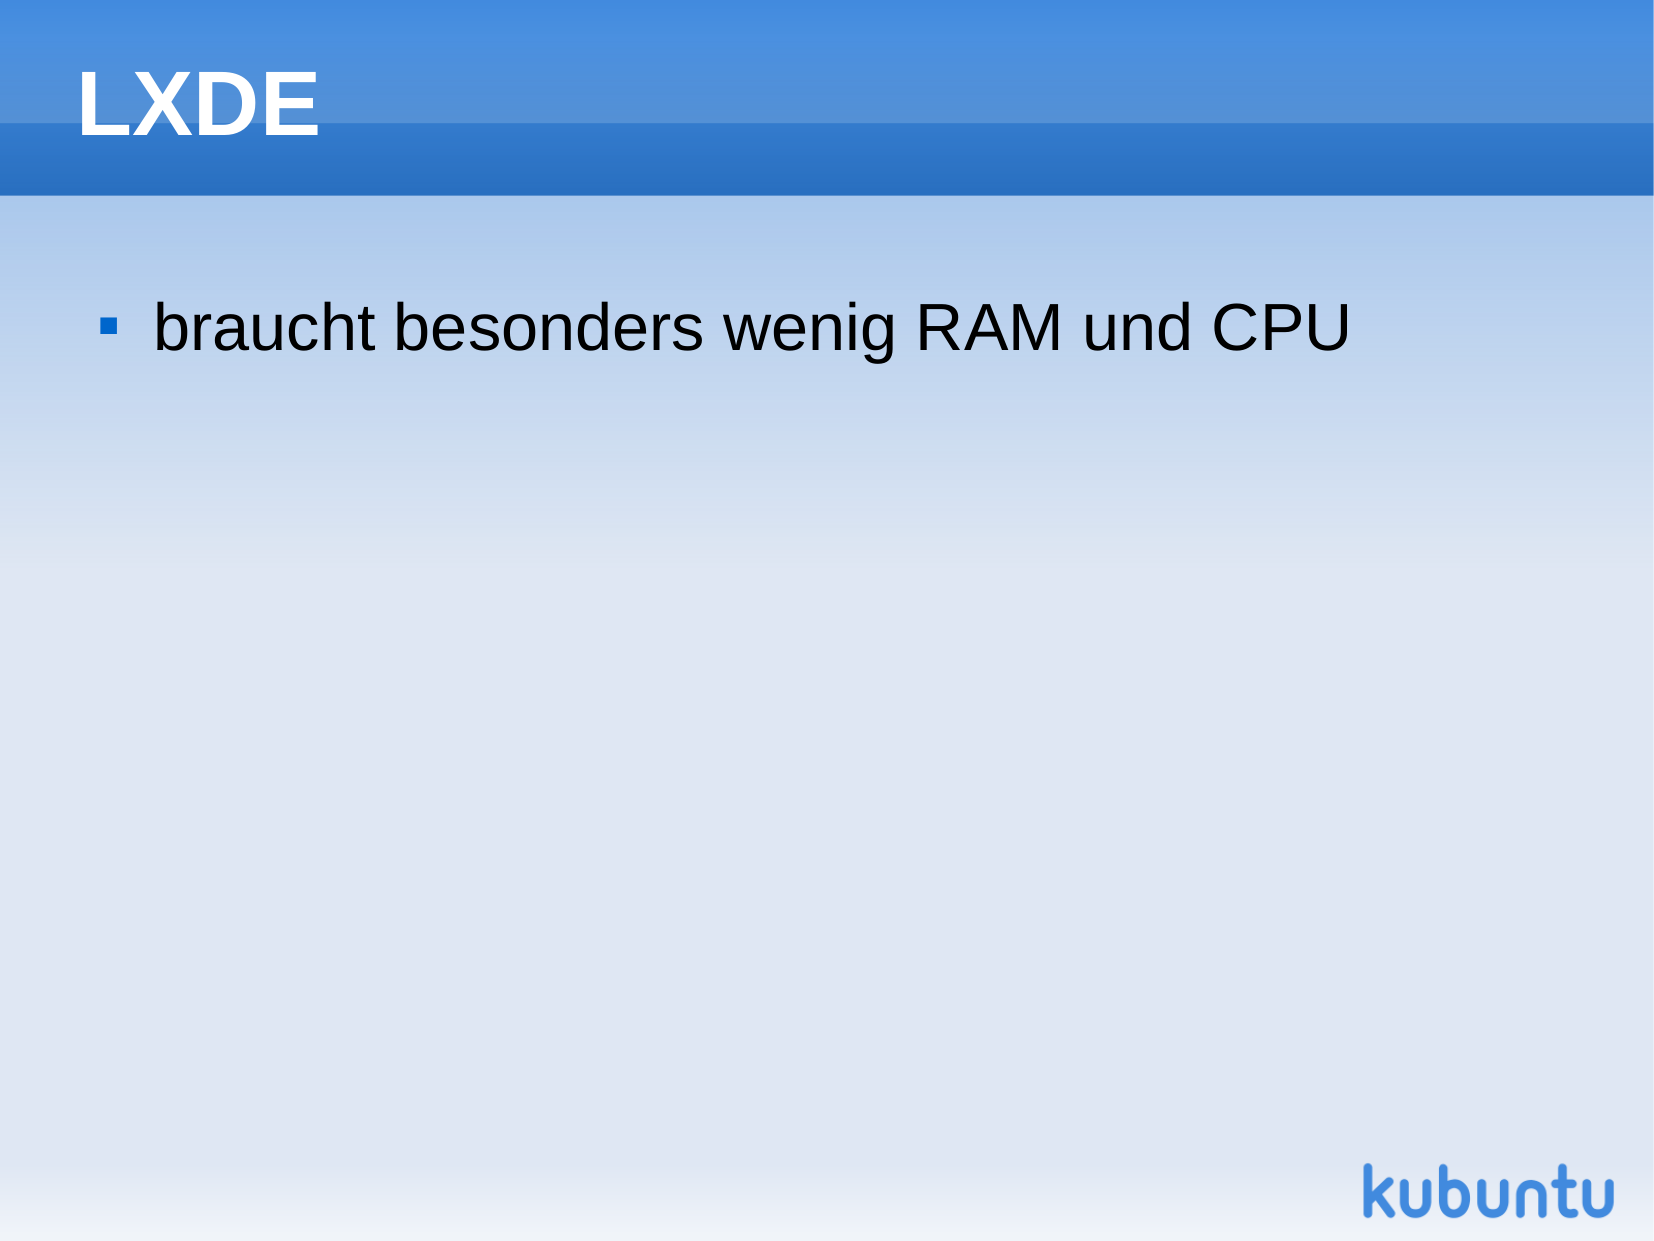

# LXDE
braucht besonders wenig RAM und CPU